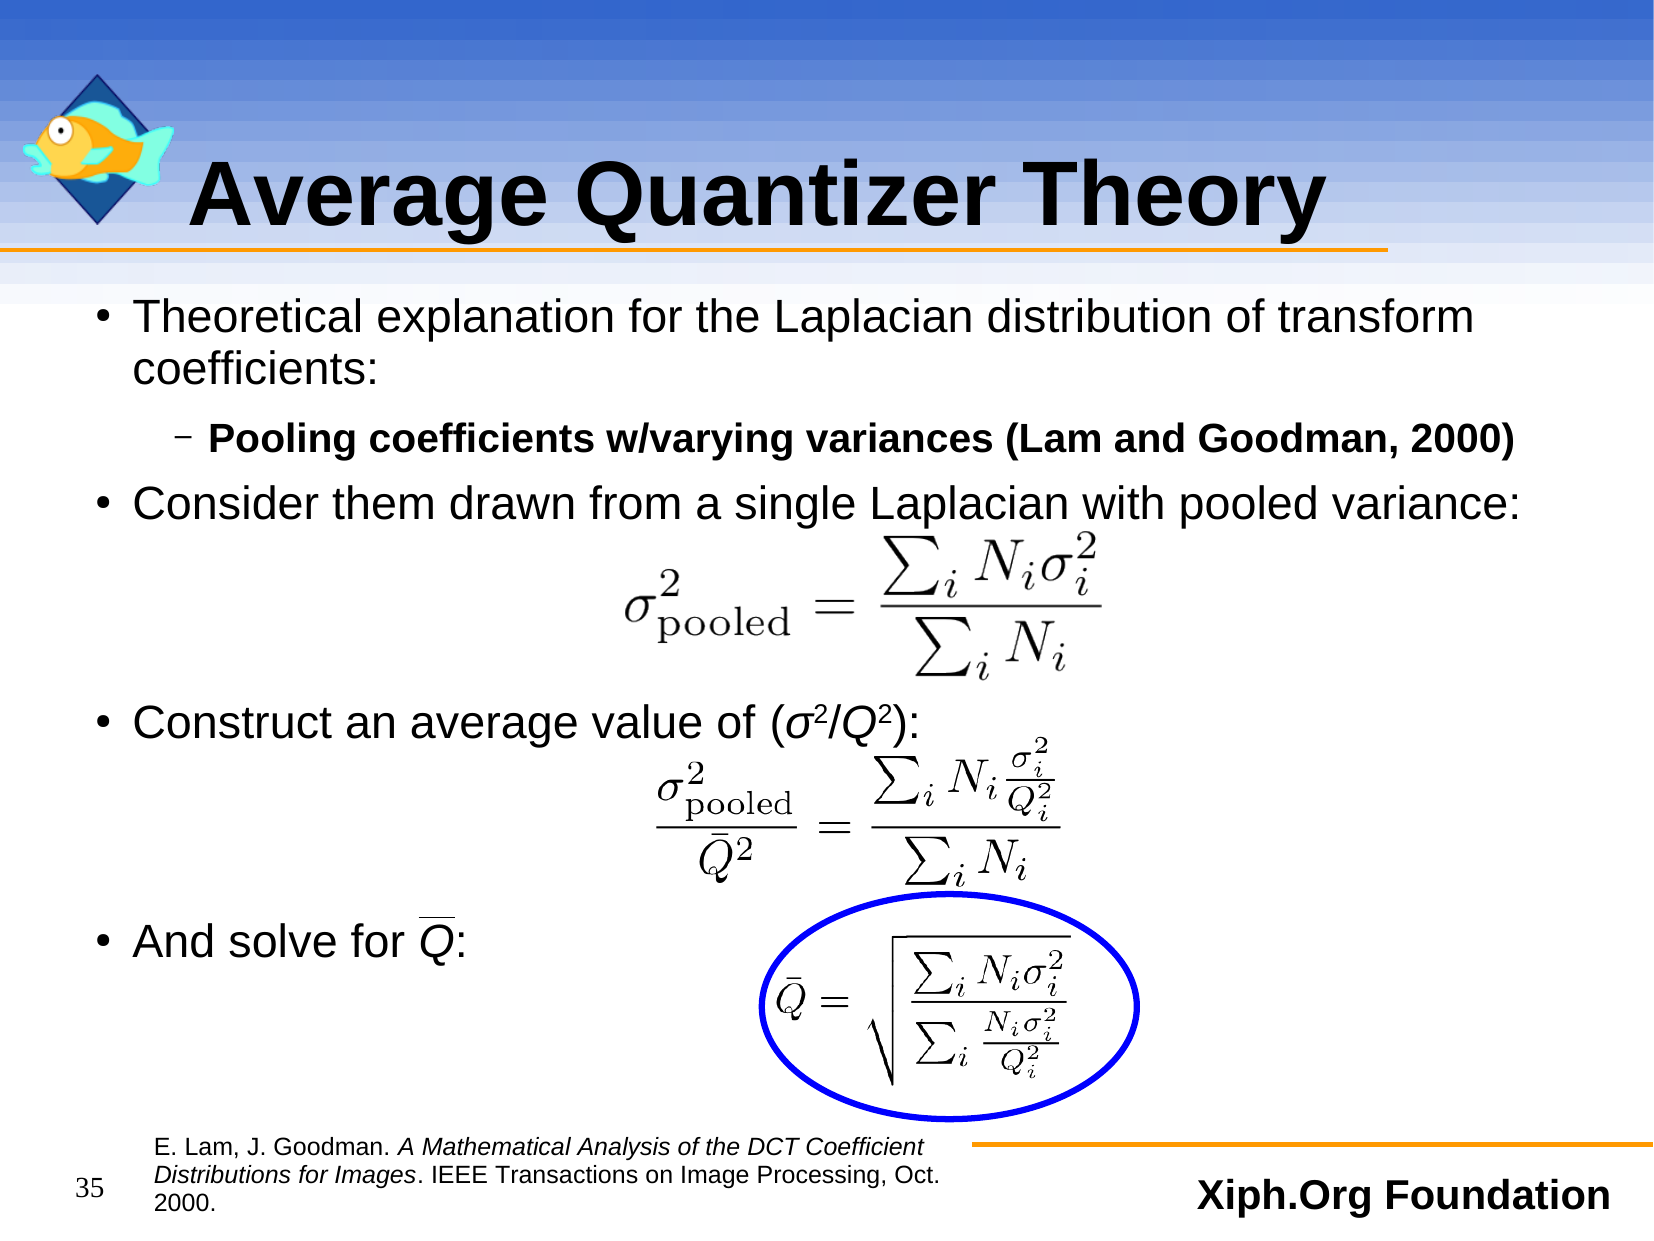

# Average Quantizer Theory
Theoretical explanation for the Laplacian distribution of transform coefficients:
Pooling coefficients w/varying variances (Lam and Goodman, 2000)
Consider them drawn from a single Laplacian with pooled variance:
Construct an average value of (σ2/Q2):
And solve for Q:
E. Lam, J. Goodman. A Mathematical Analysis of the DCT Coefficient Distributions for Images. IEEE Transactions on Image Processing, Oct. 2000.
35